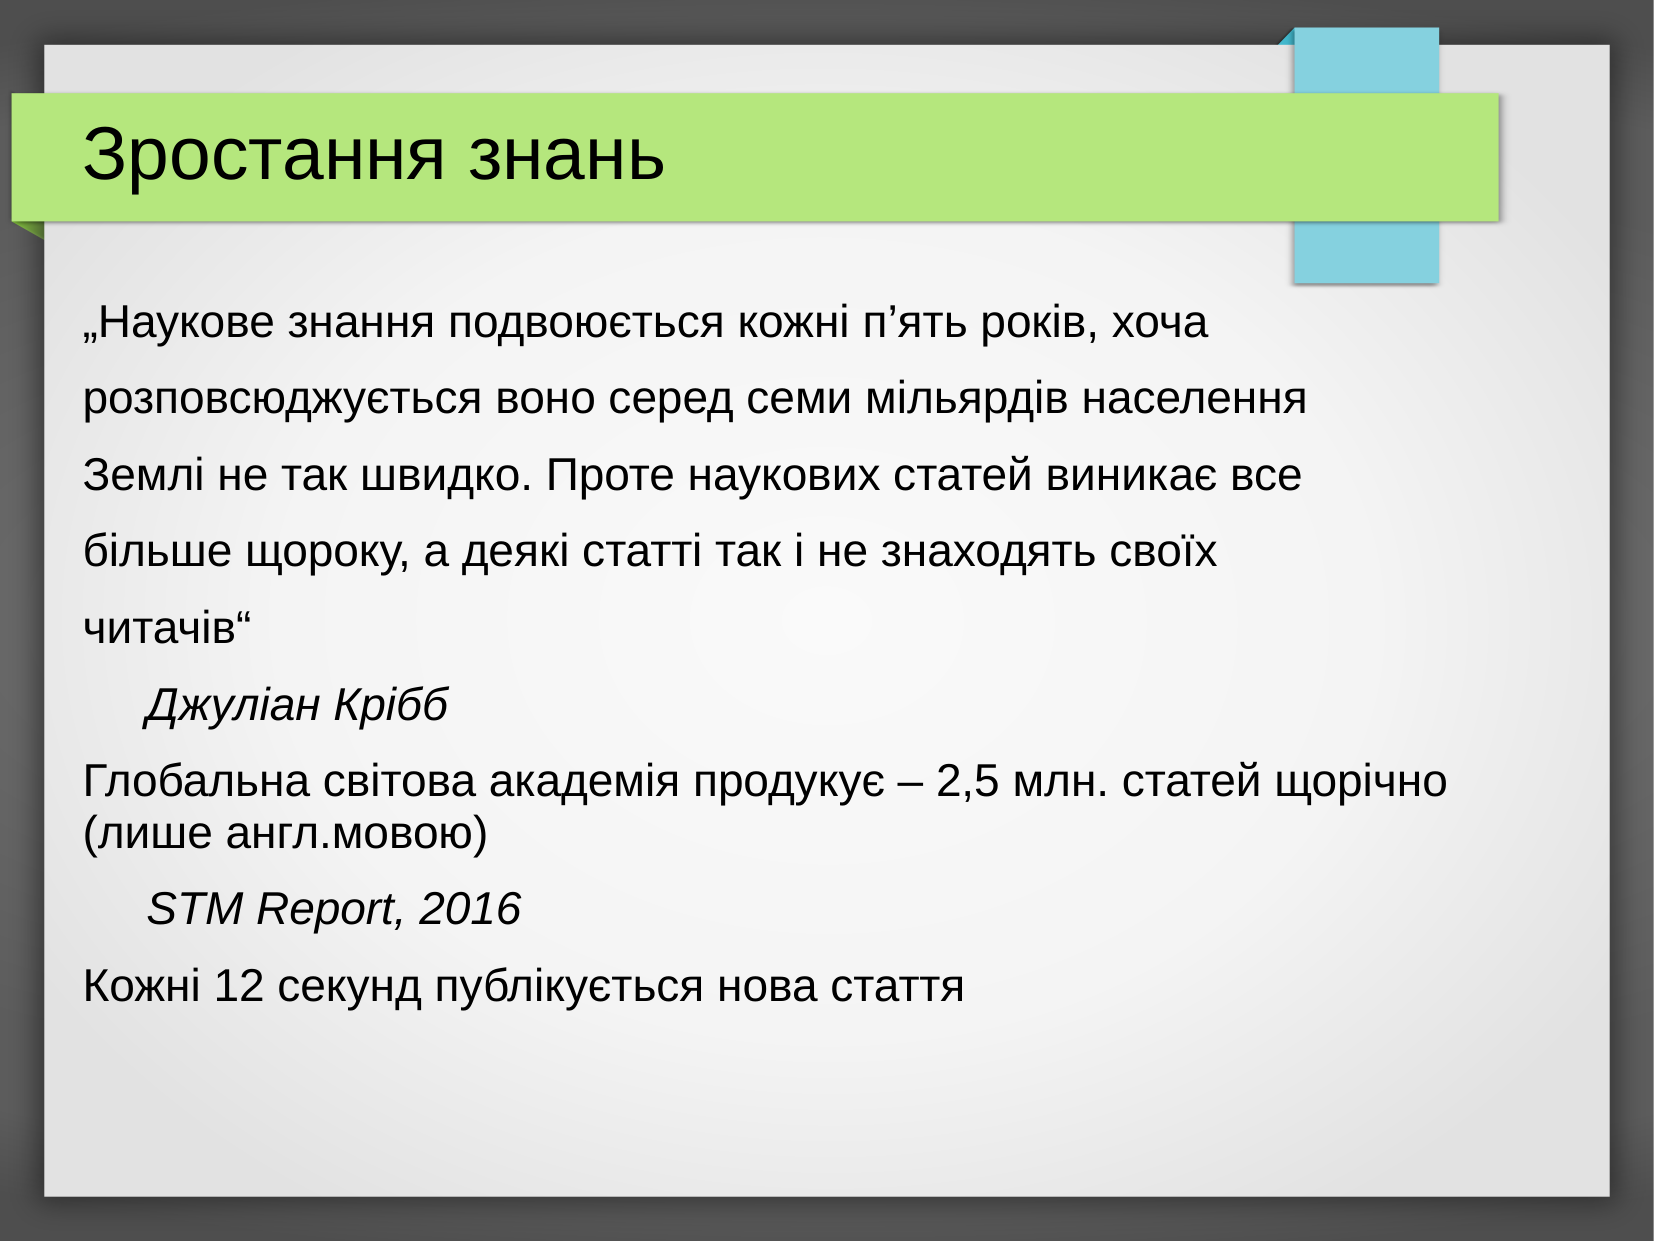

# Зростання знань
„Наукове знання подвоюється кожні п’ять років, хоча
розповсюджується воно серед семи мільярдів населення
Землі не так швидко. Проте наукових статей виникає все
більше щороку, а деякі статті так і не знаходять своїх
читачів“
 Джуліан Крібб
Глобальна світова академія продукує – 2,5 млн. статей щорічно (лише англ.мовою)
 STM Report, 2016
Кожні 12 секунд публікується нова стаття